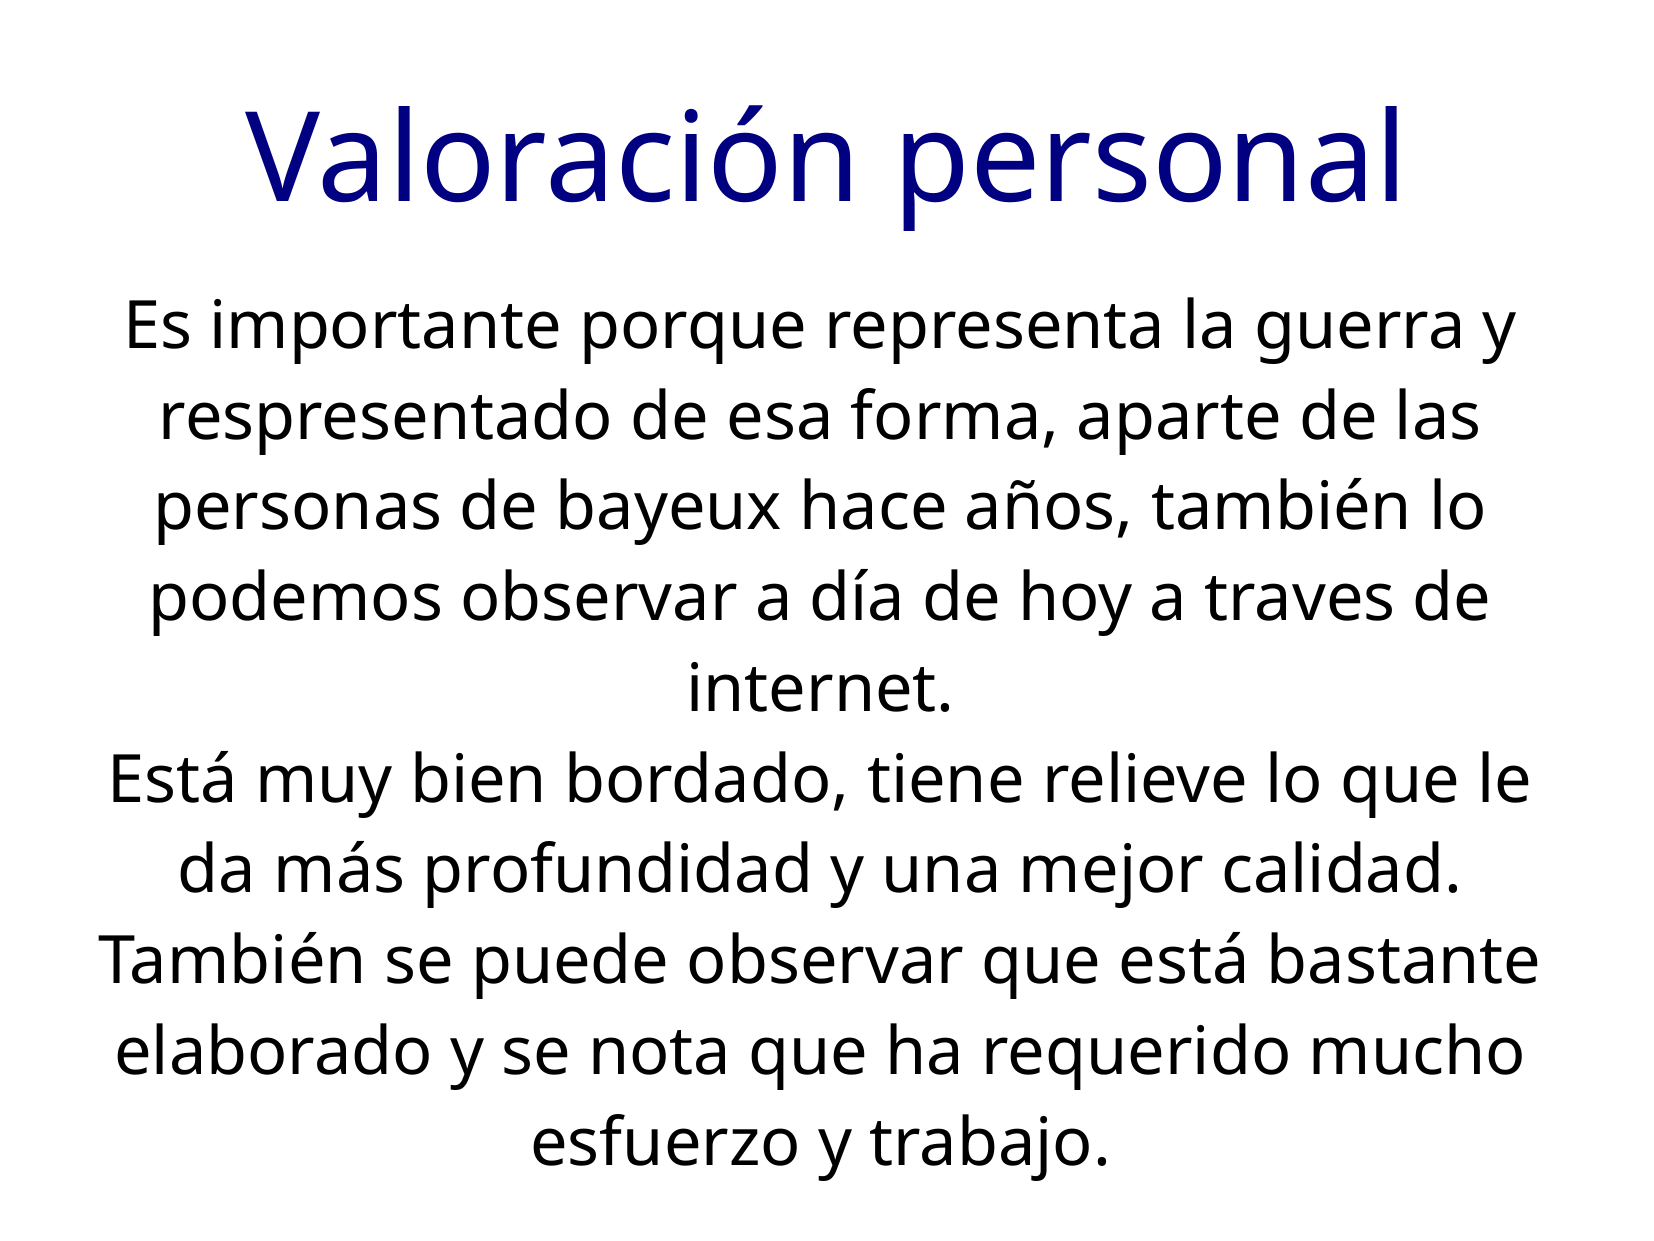

Valoración personal
# Es importante porque representa la guerra y respresentado de esa forma, aparte de las personas de bayeux hace años, también lo podemos observar a día de hoy a traves de internet.
Está muy bien bordado, tiene relieve lo que le da más profundidad y una mejor calidad. También se puede observar que está bastante elaborado y se nota que ha requerido mucho esfuerzo y trabajo.